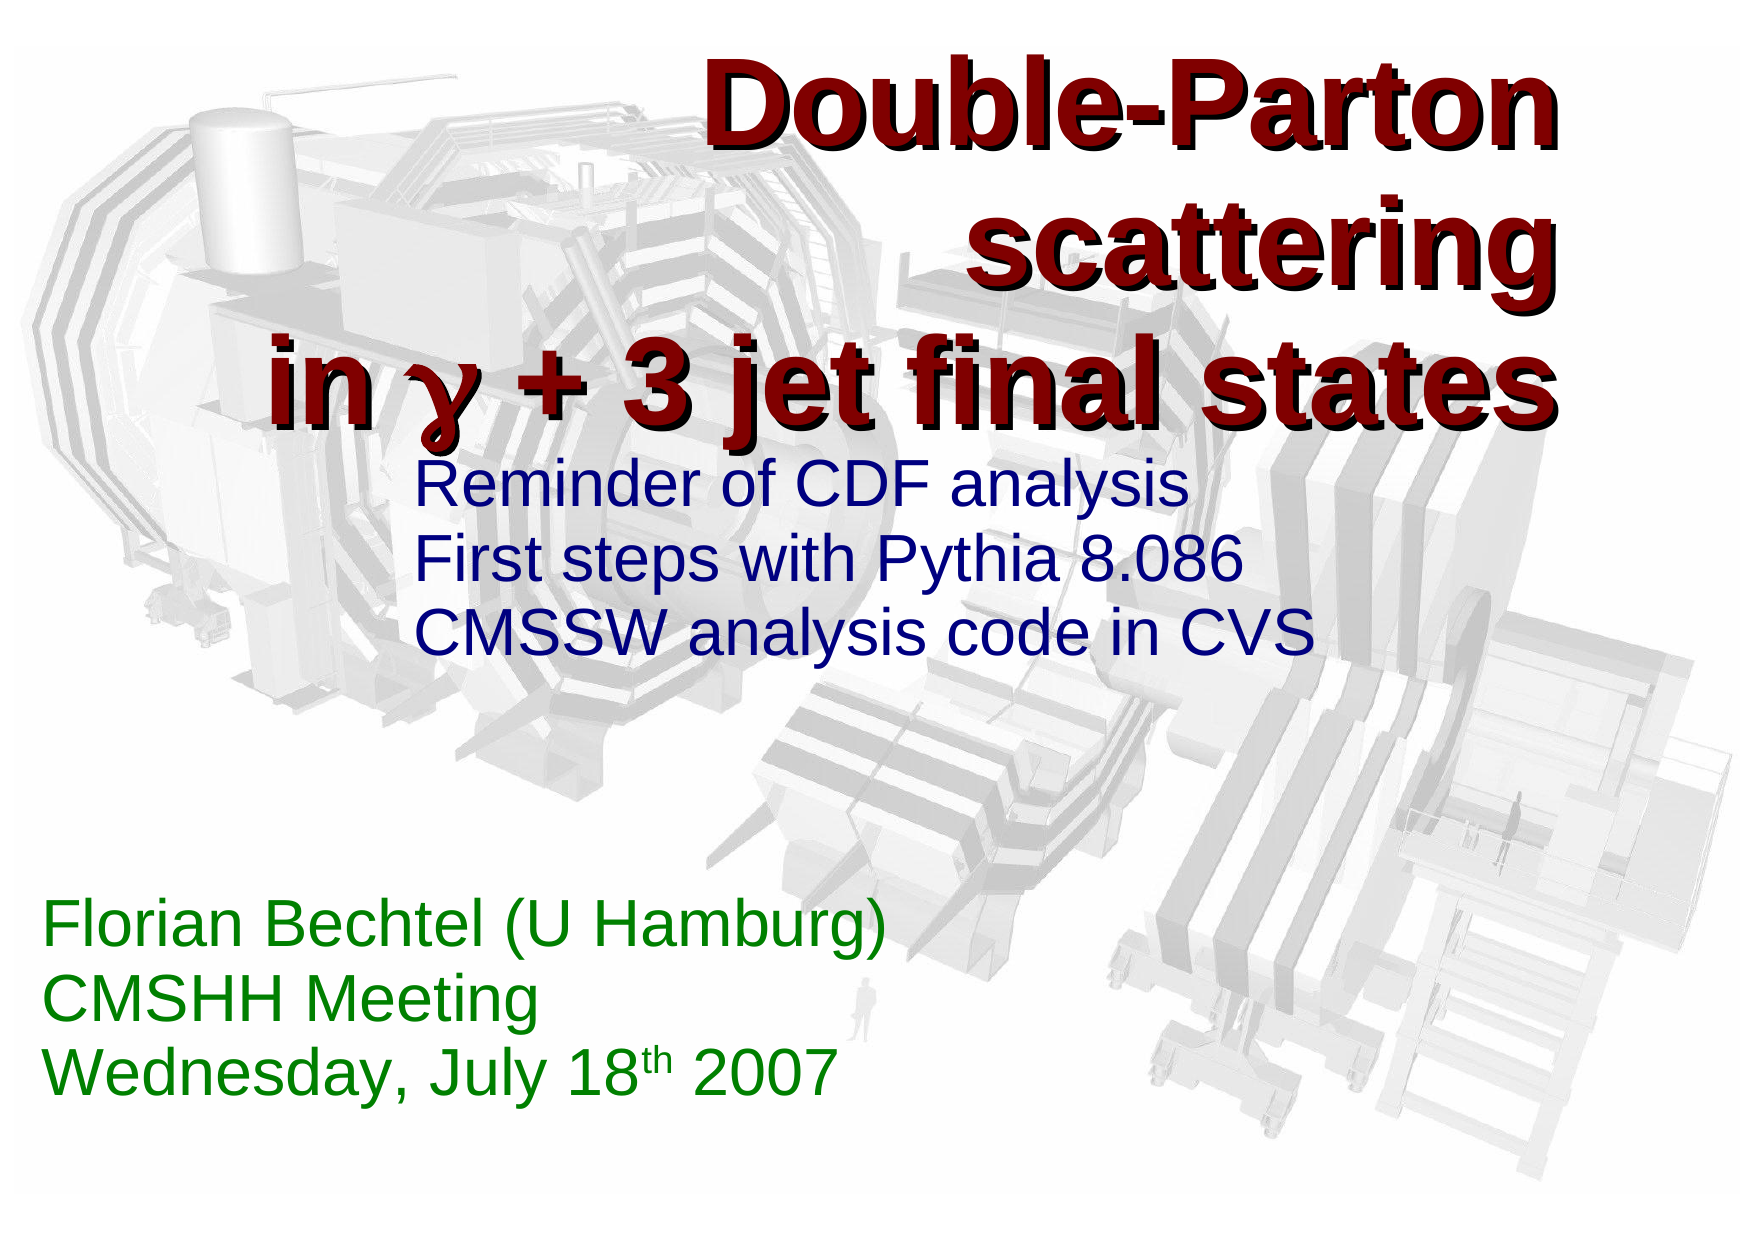

Double-Parton scattering
in  + 3 jet final states
Reminder of CDF analysis
First steps with Pythia 8.086
CMSSW analysis code in CVS
Florian Bechtel (U Hamburg)
CMSHH Meeting
Wednesday, July 18th 2007